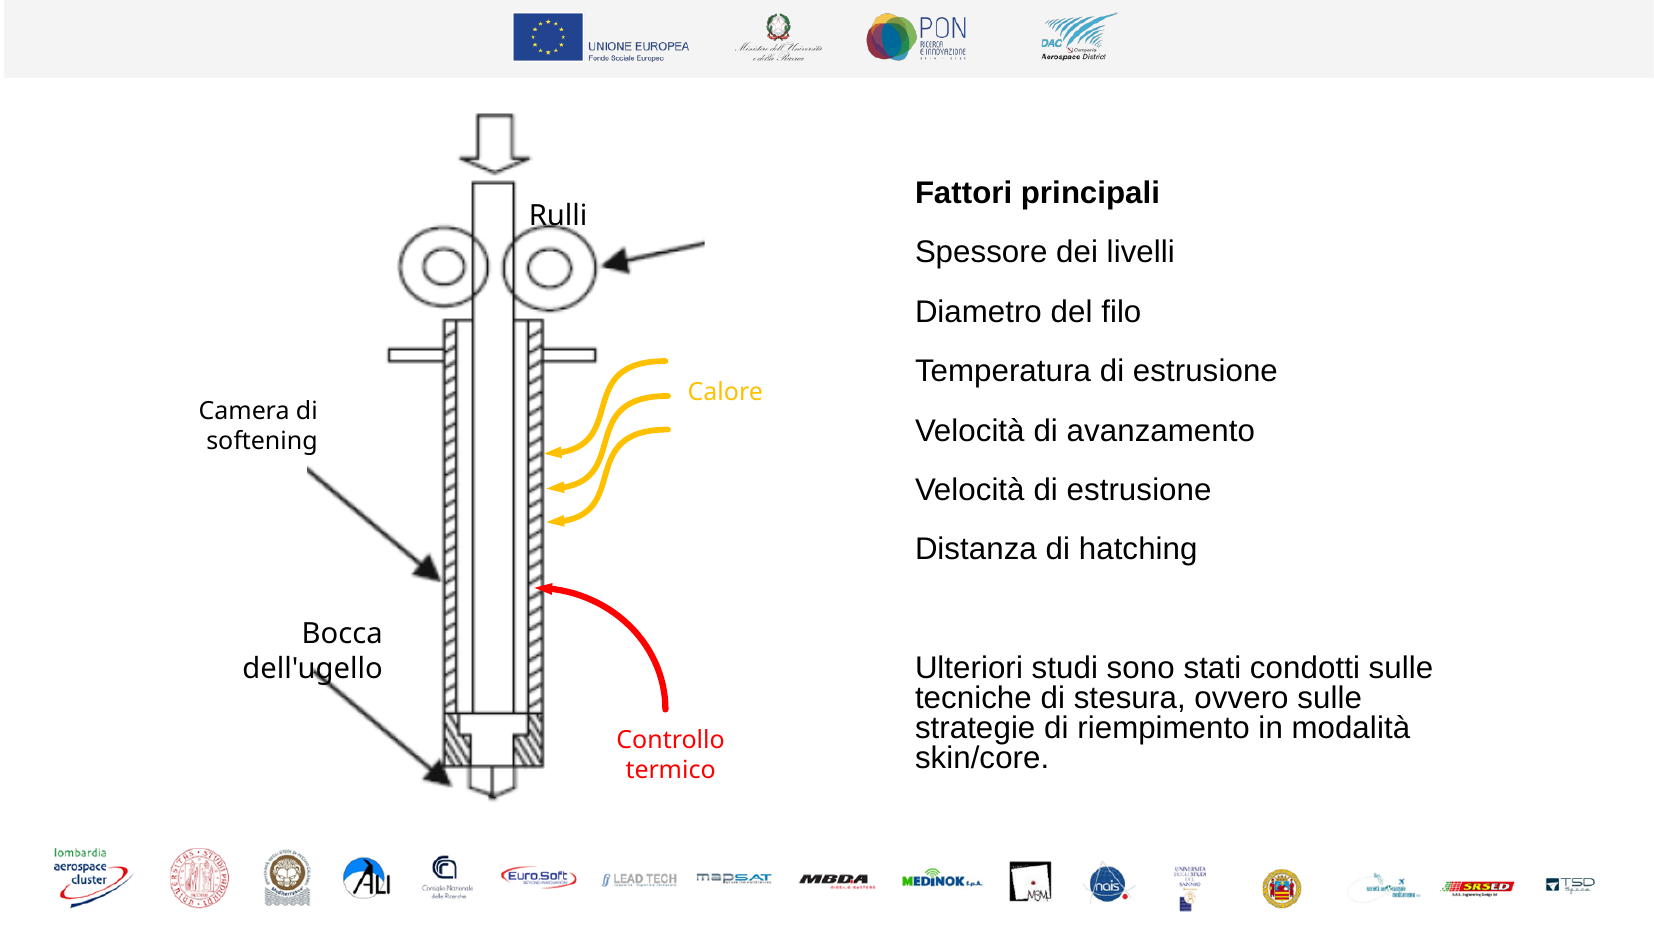

Fattori principali
Spessore dei livelli
Diametro del filo
Temperatura di estrusione
Velocità di avanzamento
Velocità di estrusione
Distanza di hatching
Ulteriori studi sono stati condotti sulle tecniche di stesura, ovvero sulle strategie di riempimento in modalità skin/core.
Rulli
Calore
Camera di softening
Bocca dell'ugello
Controllo termico